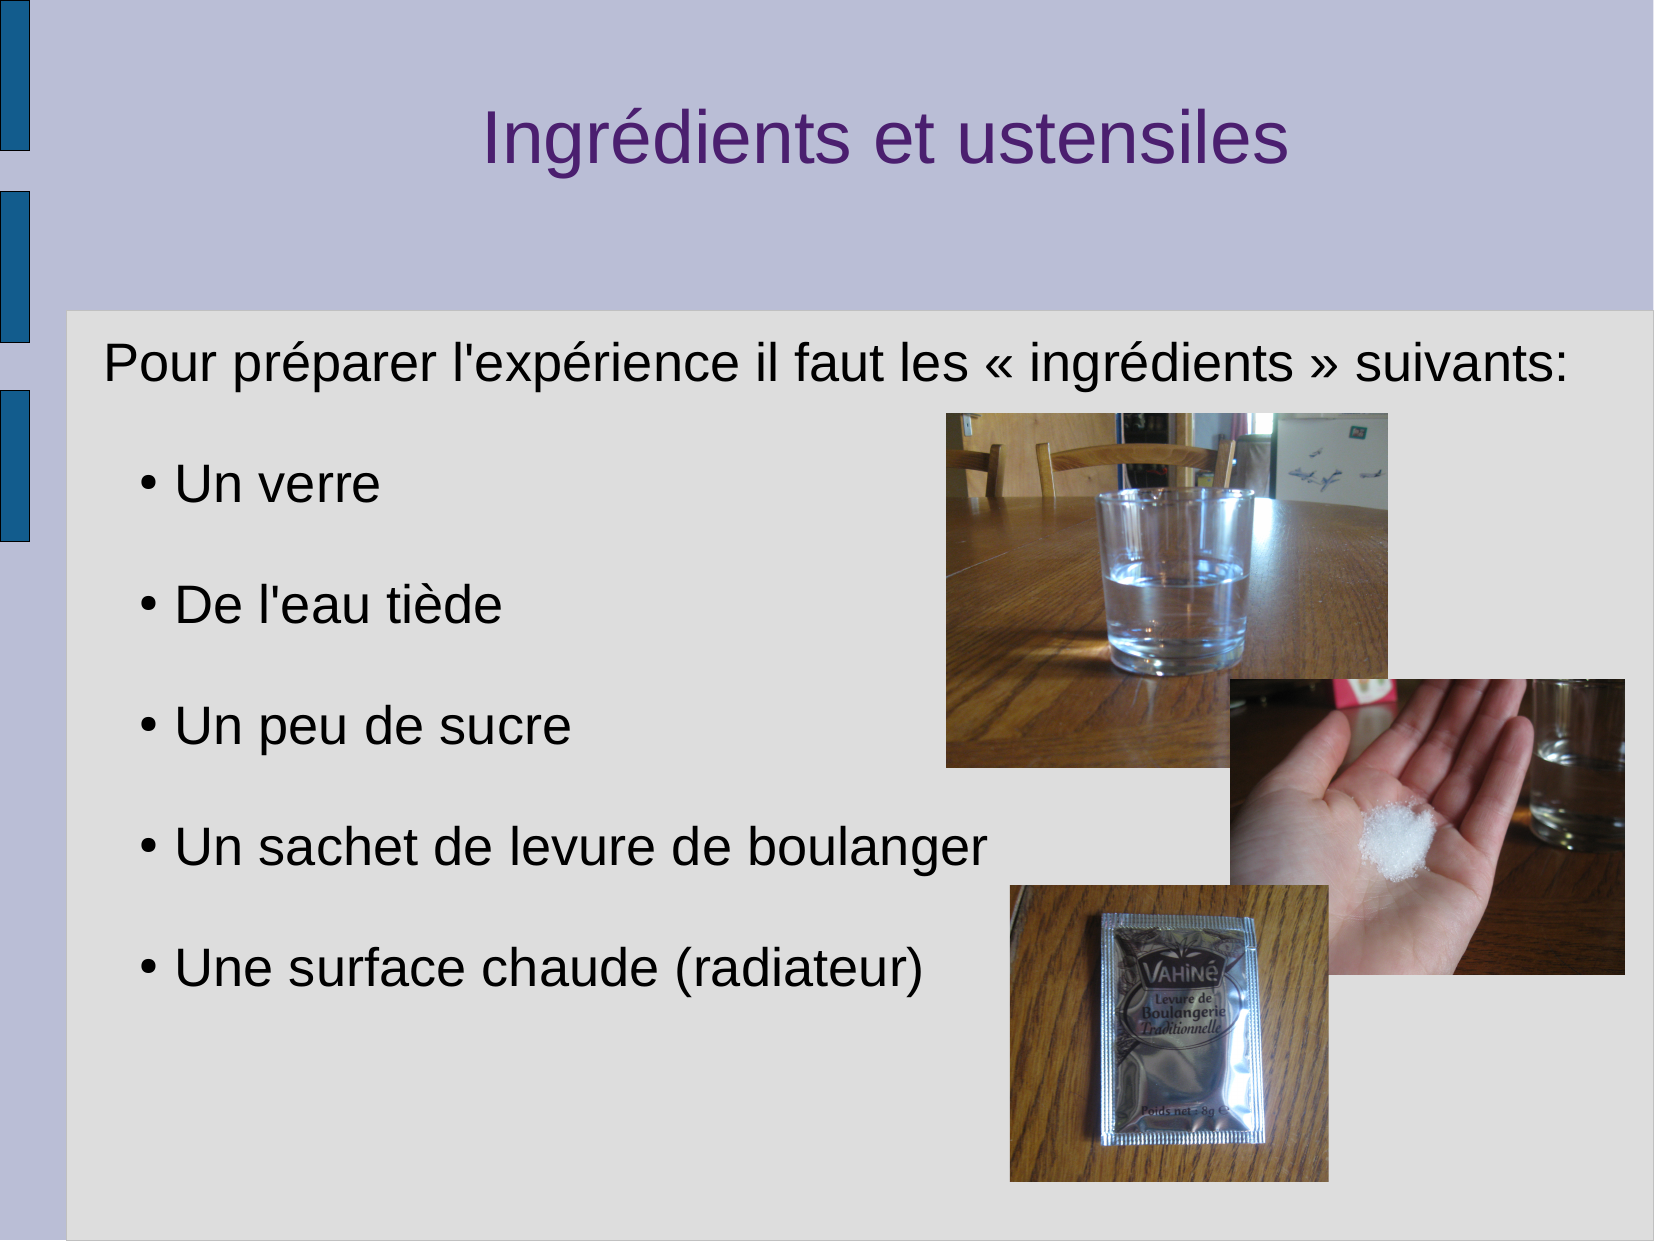

Ingrédients et ustensiles
Pour préparer l'expérience il faut les « ingrédients » suivants:
Un verre
De l'eau tiède
Un peu de sucre
Un sachet de levure de boulanger
Une surface chaude (radiateur)